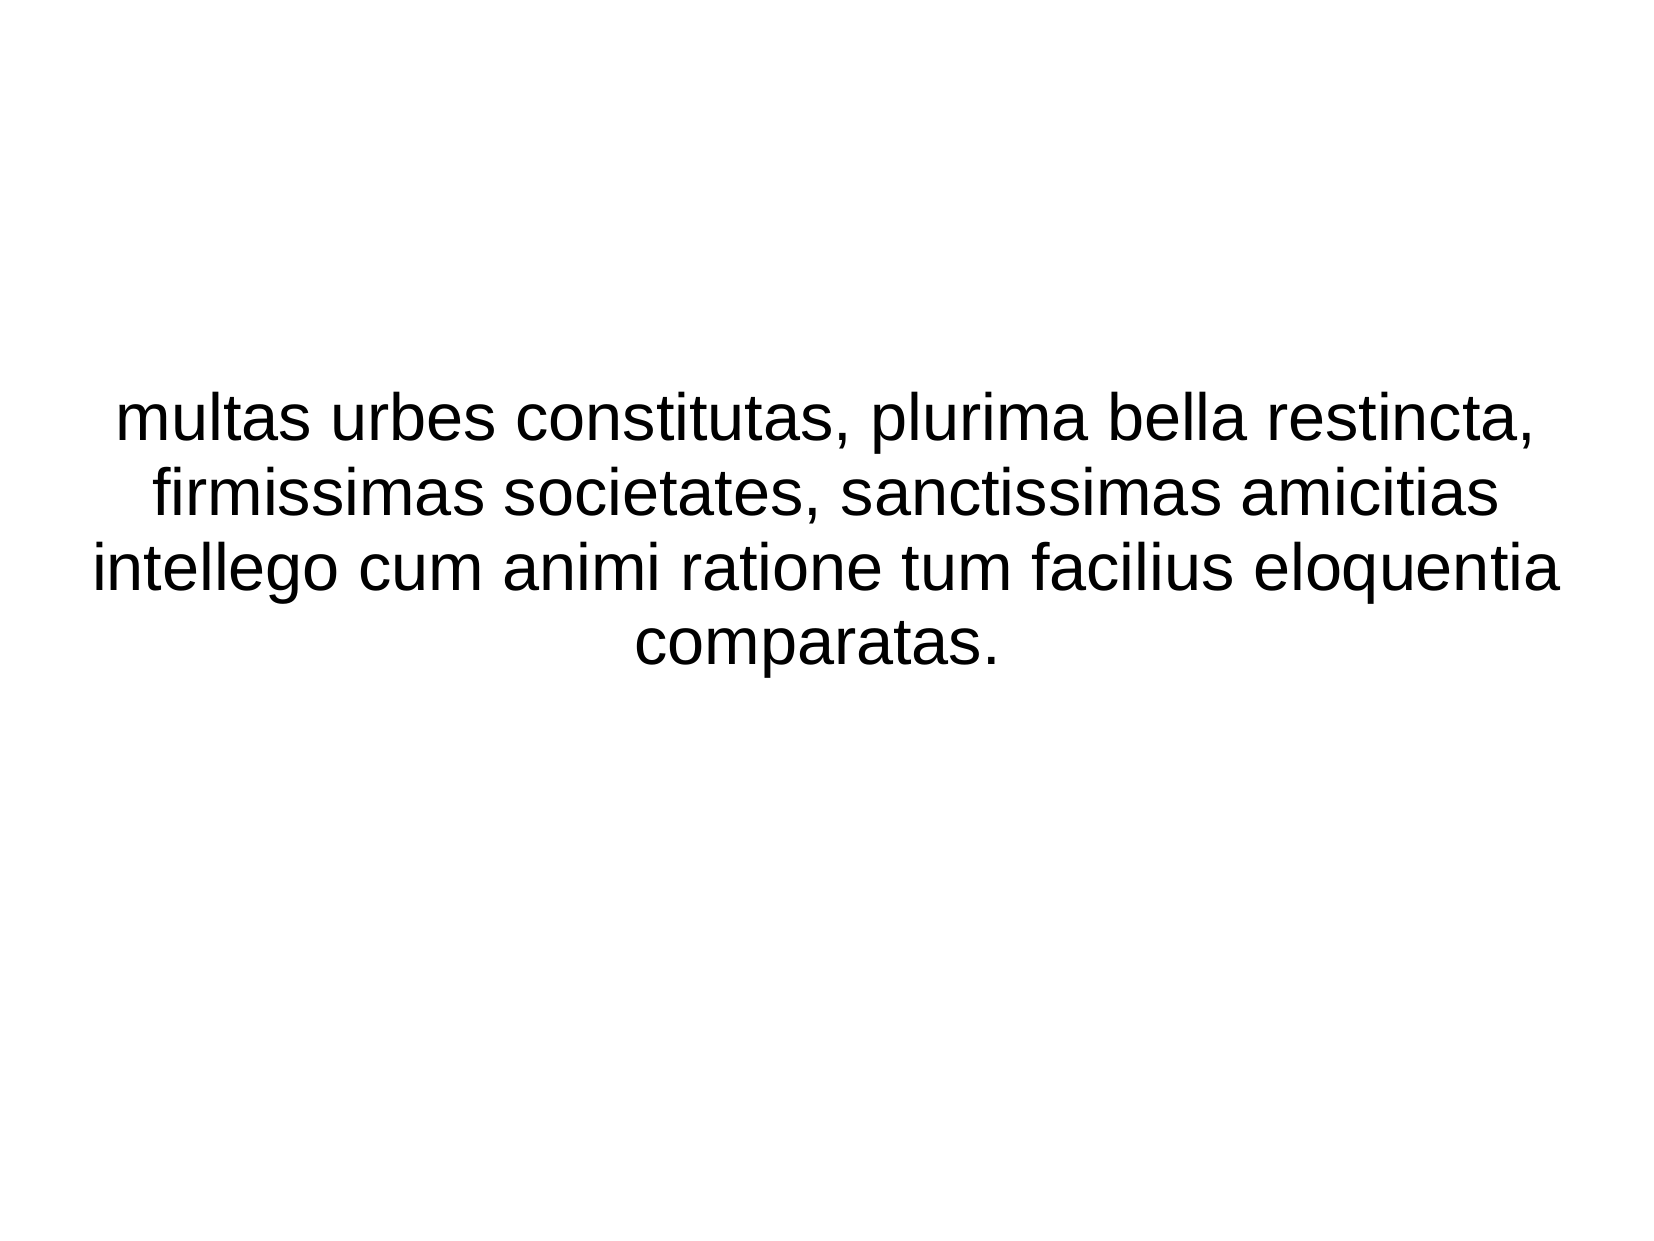

# multas urbes constitutas, plurima bella restincta, firmissimas societates, sanctissimas amicitias intellego cum animi ratione tum facilius eloquentia comparatas.